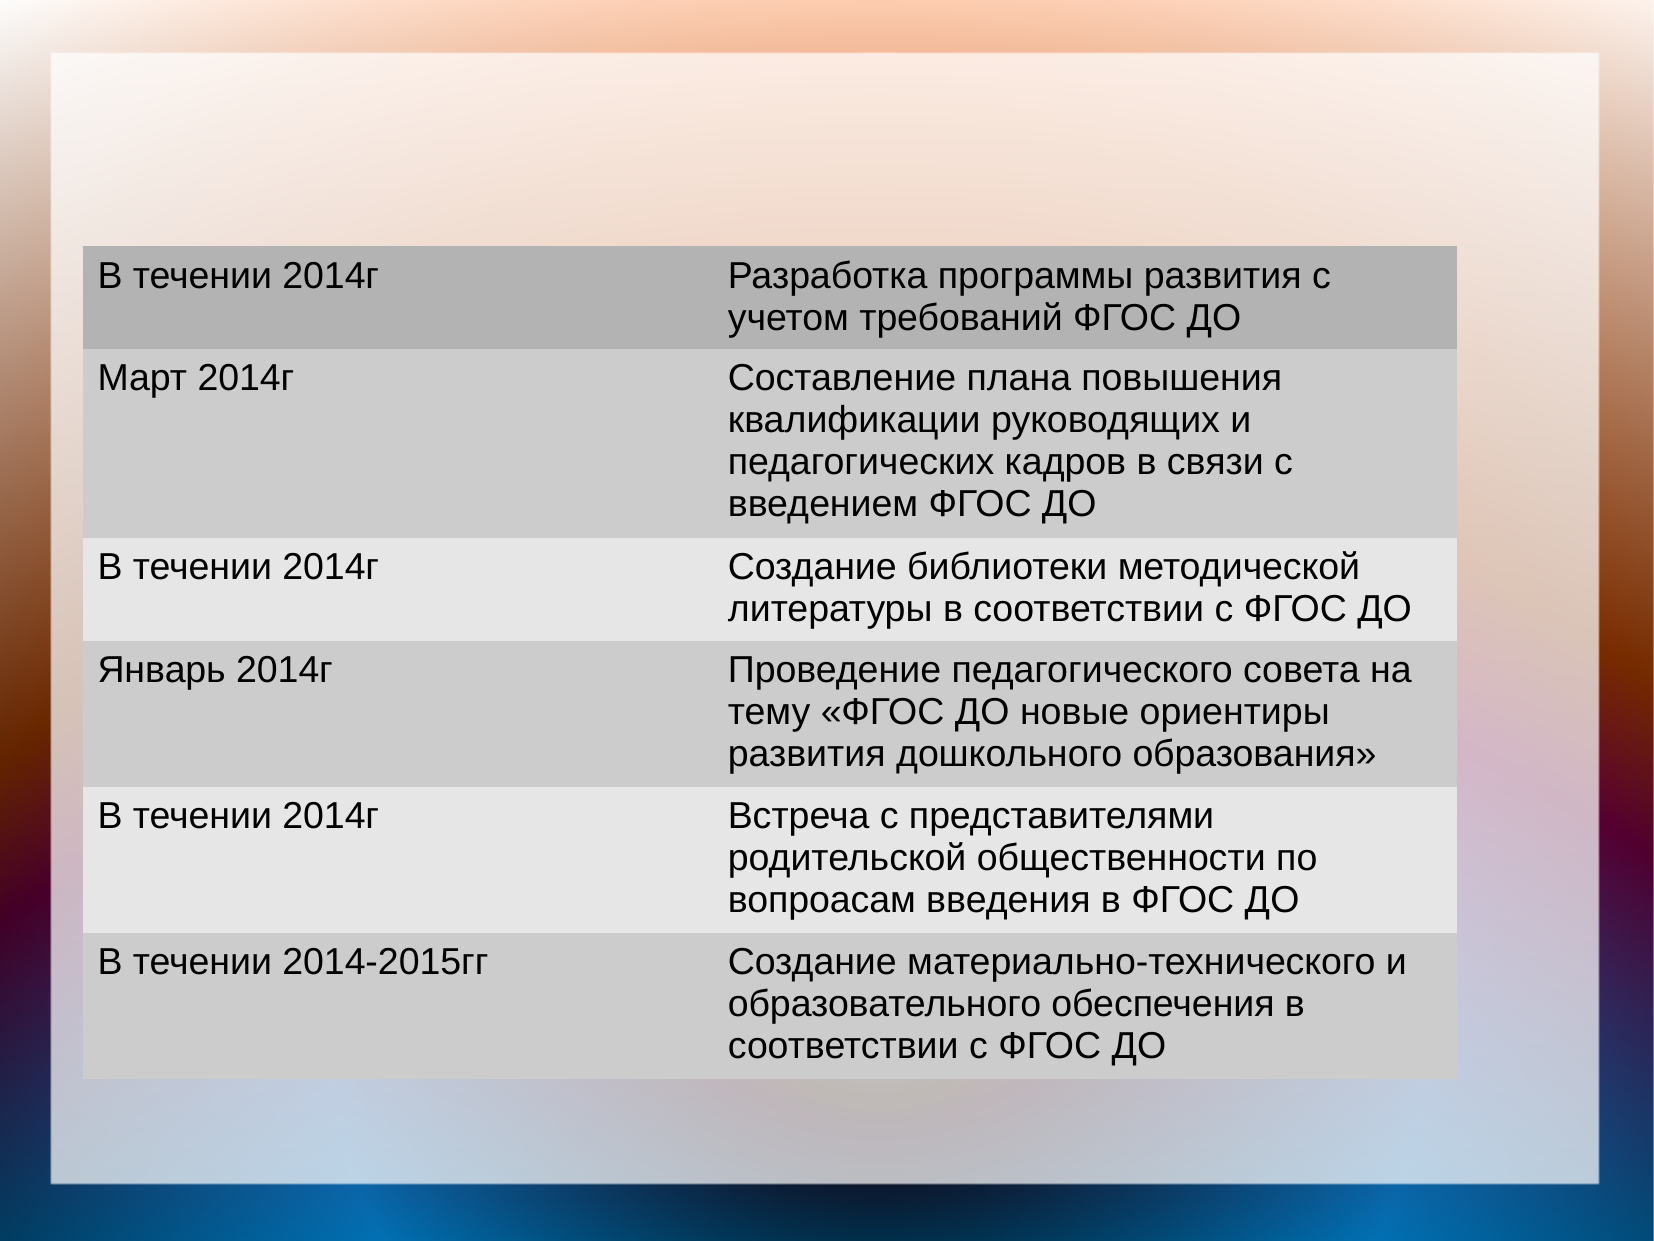

#
| В течении 2014г | Разработка программы развития с учетом требований ФГОС ДО |
| --- | --- |
| Март 2014г | Составление плана повышения квалификации руководящих и педагогических кадров в связи с введением ФГОС ДО |
| В течении 2014г | Создание библиотеки методической литературы в соответствии с ФГОС ДО |
| Январь 2014г | Проведение педагогического совета на тему «ФГОС ДО новые ориентиры развития дошкольного образования» |
| В течении 2014г | Встреча с представителями родительской общественности по вопроасам введения в ФГОС ДО |
| В течении 2014-2015гг | Создание материально-технического и образовательного обеспечения в соответствии с ФГОС ДО |